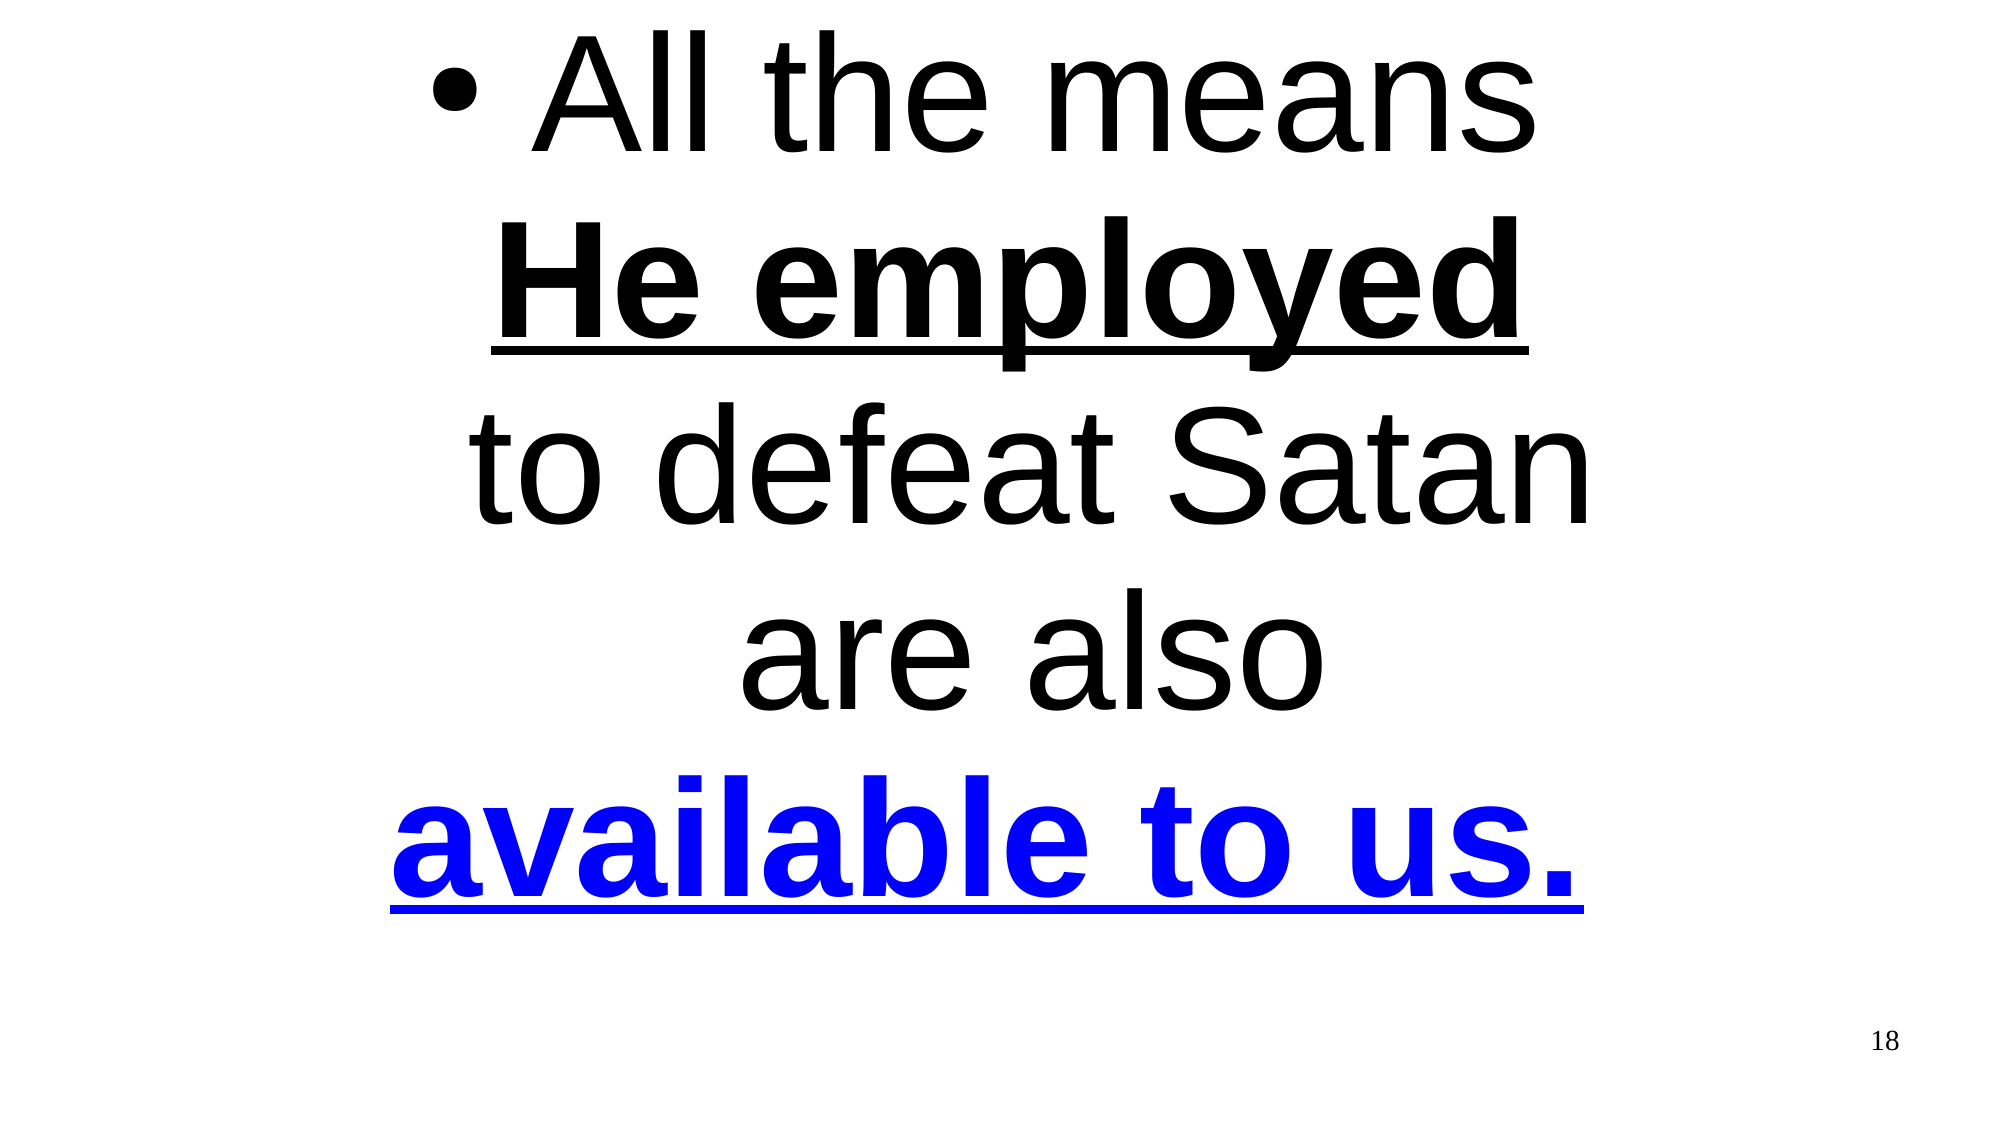

# All the means He employed to defeat Satan are also available to us.
18